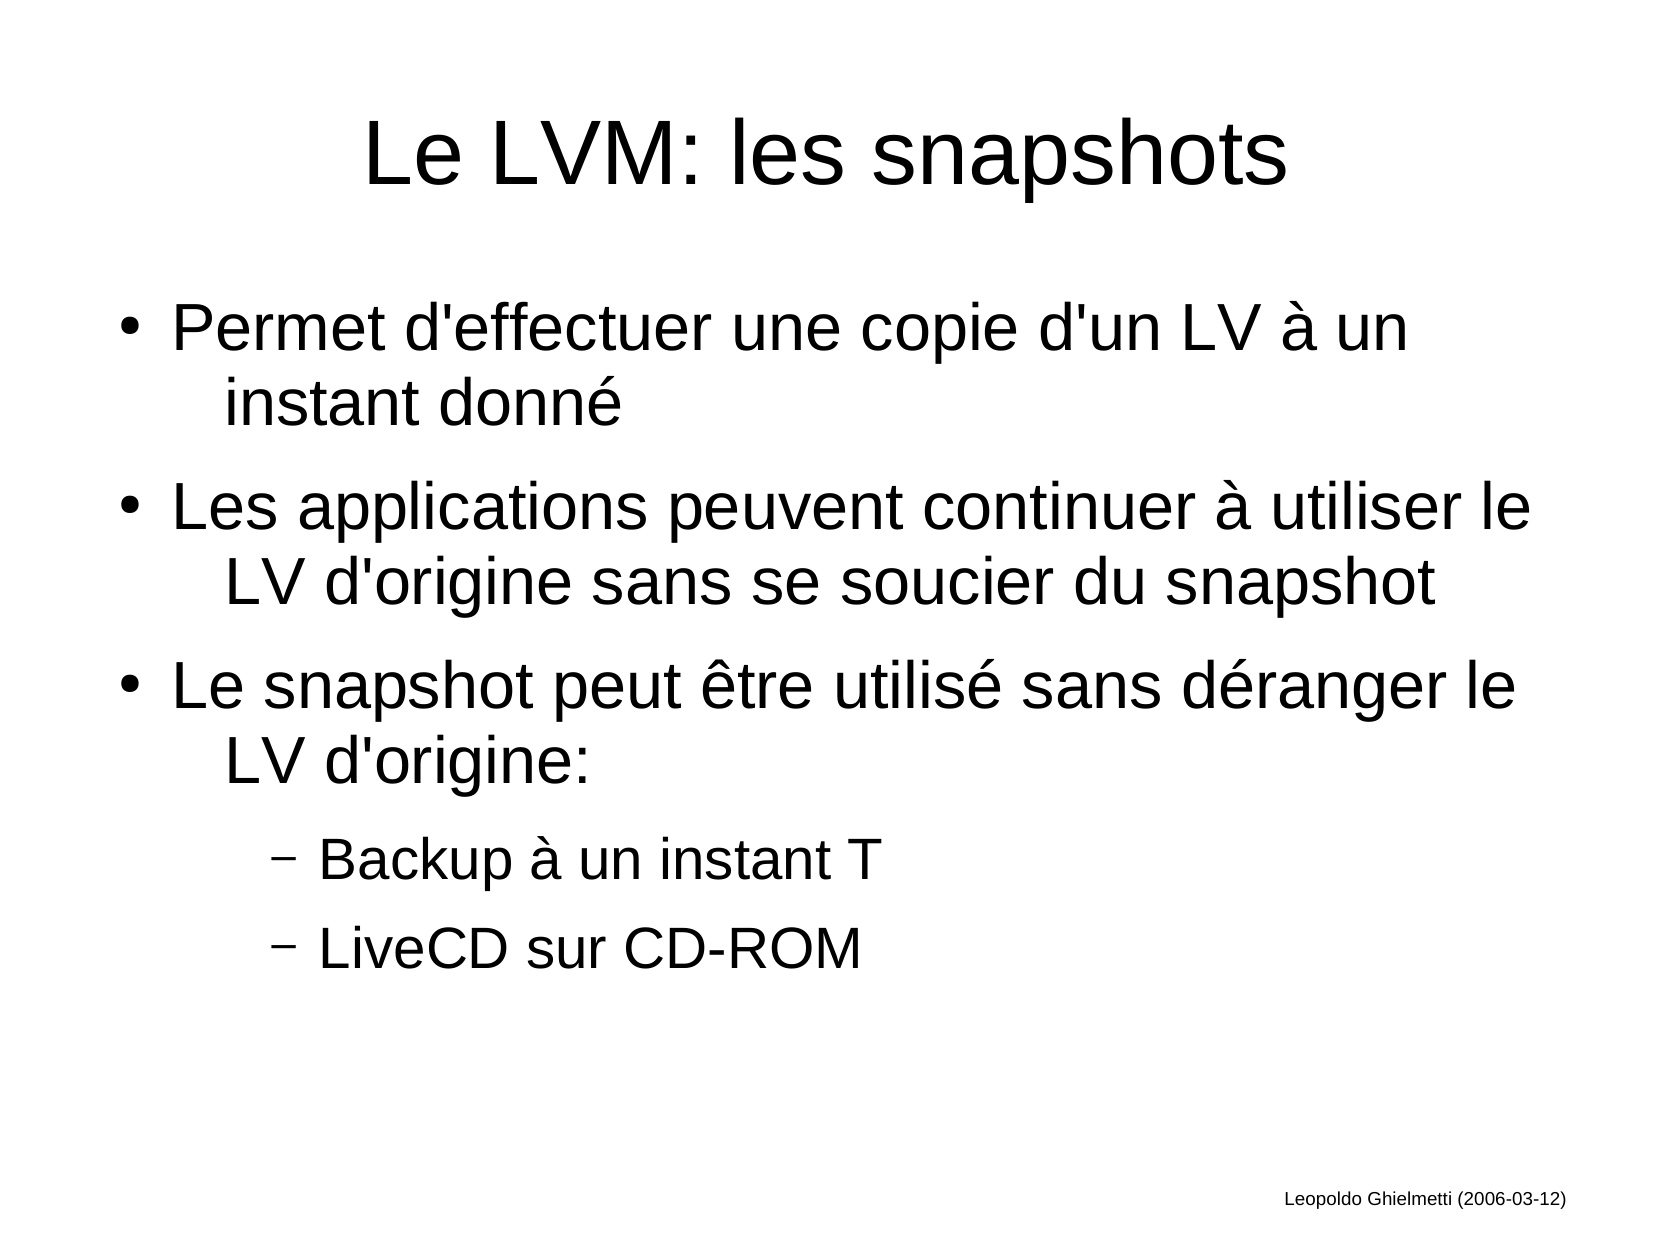

# Le LVM: les snapshots
Permet d'effectuer une copie d'un LV à un instant donné
Les applications peuvent continuer à utiliser le LV d'origine sans se soucier du snapshot
Le snapshot peut être utilisé sans déranger le LV d'origine:
Backup à un instant T
LiveCD sur CD-ROM
Leopoldo Ghielmetti (2006-03-12)